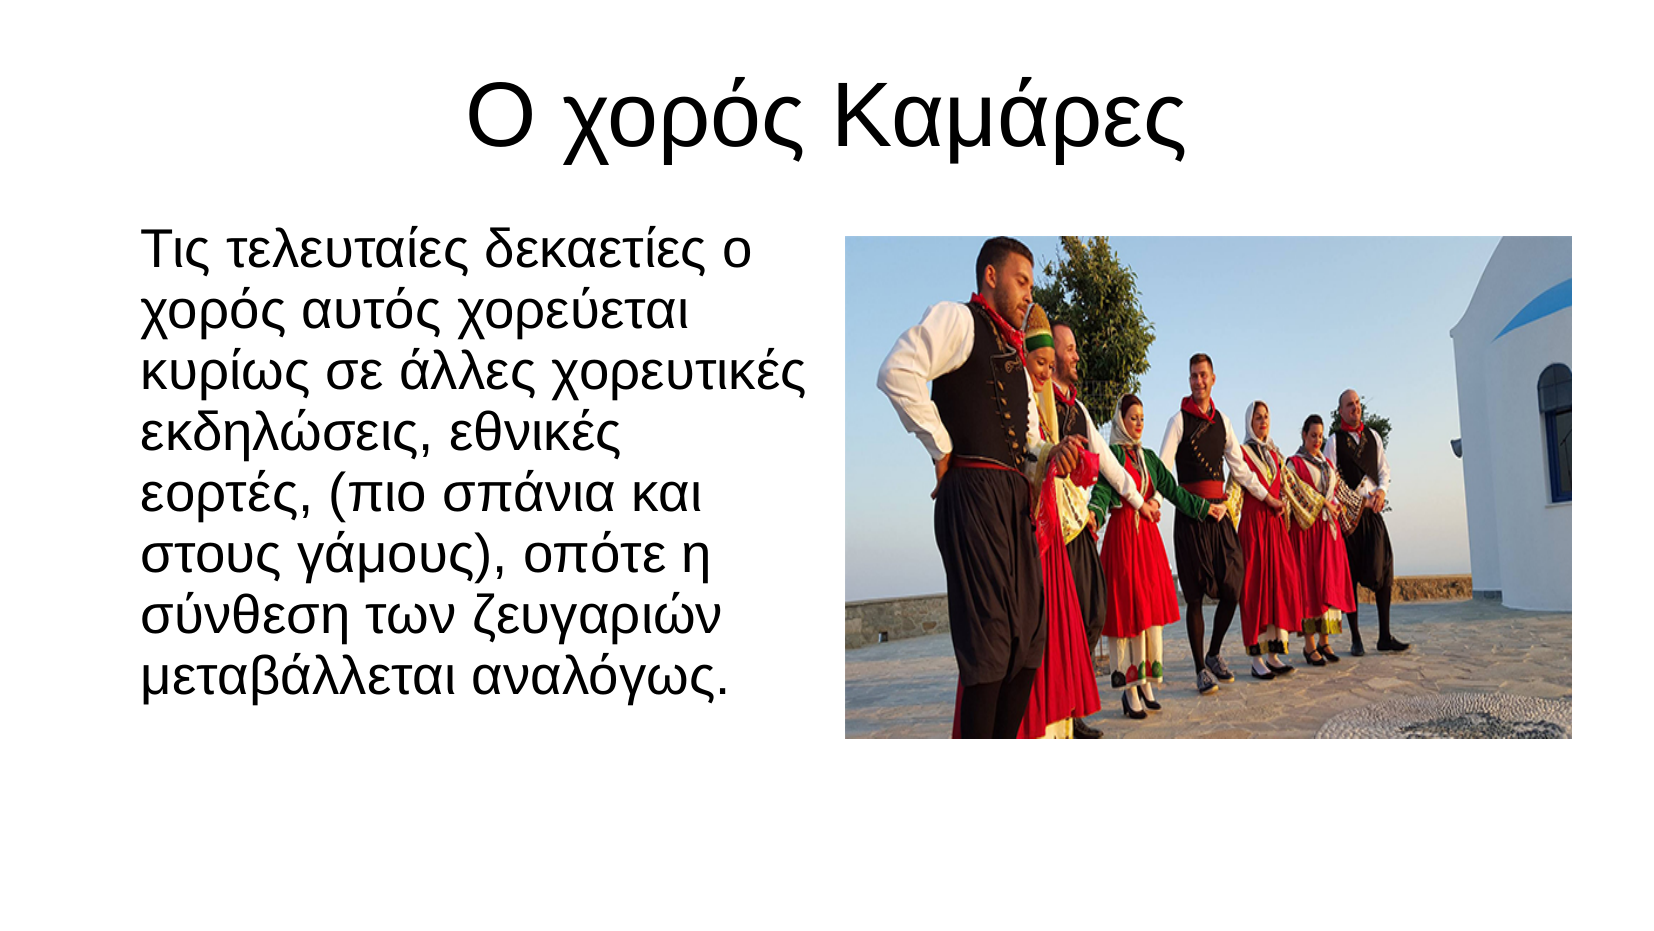

# Ο χορός Καμάρες
Τις τελευταίες δεκαετίες ο χορός αυτός χορεύεται κυρίως σε άλλες χορευτικές εκδηλώσεις, εθνικές εορτές, (πιο σπάνια και στους γάμους), οπότε η σύνθεση των ζευγαριών μεταβάλλεται αναλόγως.